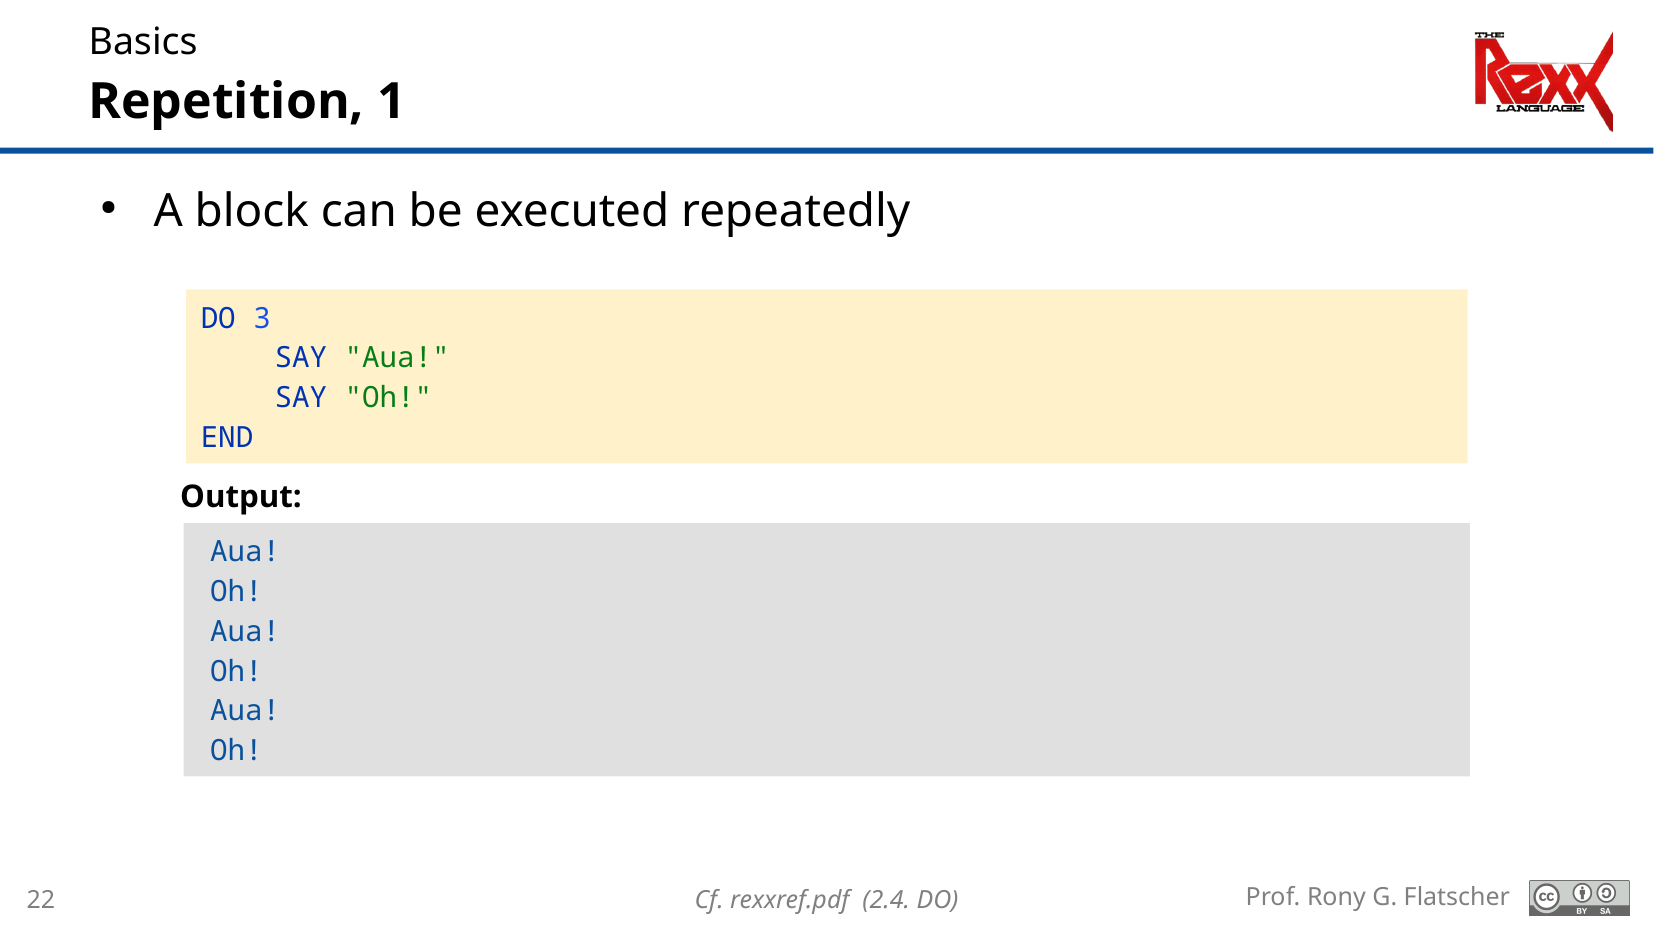

# Basics Repetition, 1
A block can be executed repeatedly
DO 3
	SAY "Aua!"
	SAY "Oh!"
END
Output:
Aua!
Oh!
Aua!
Oh!
Aua!
Oh!
Cf. rexxref.pdf (2.4. DO)